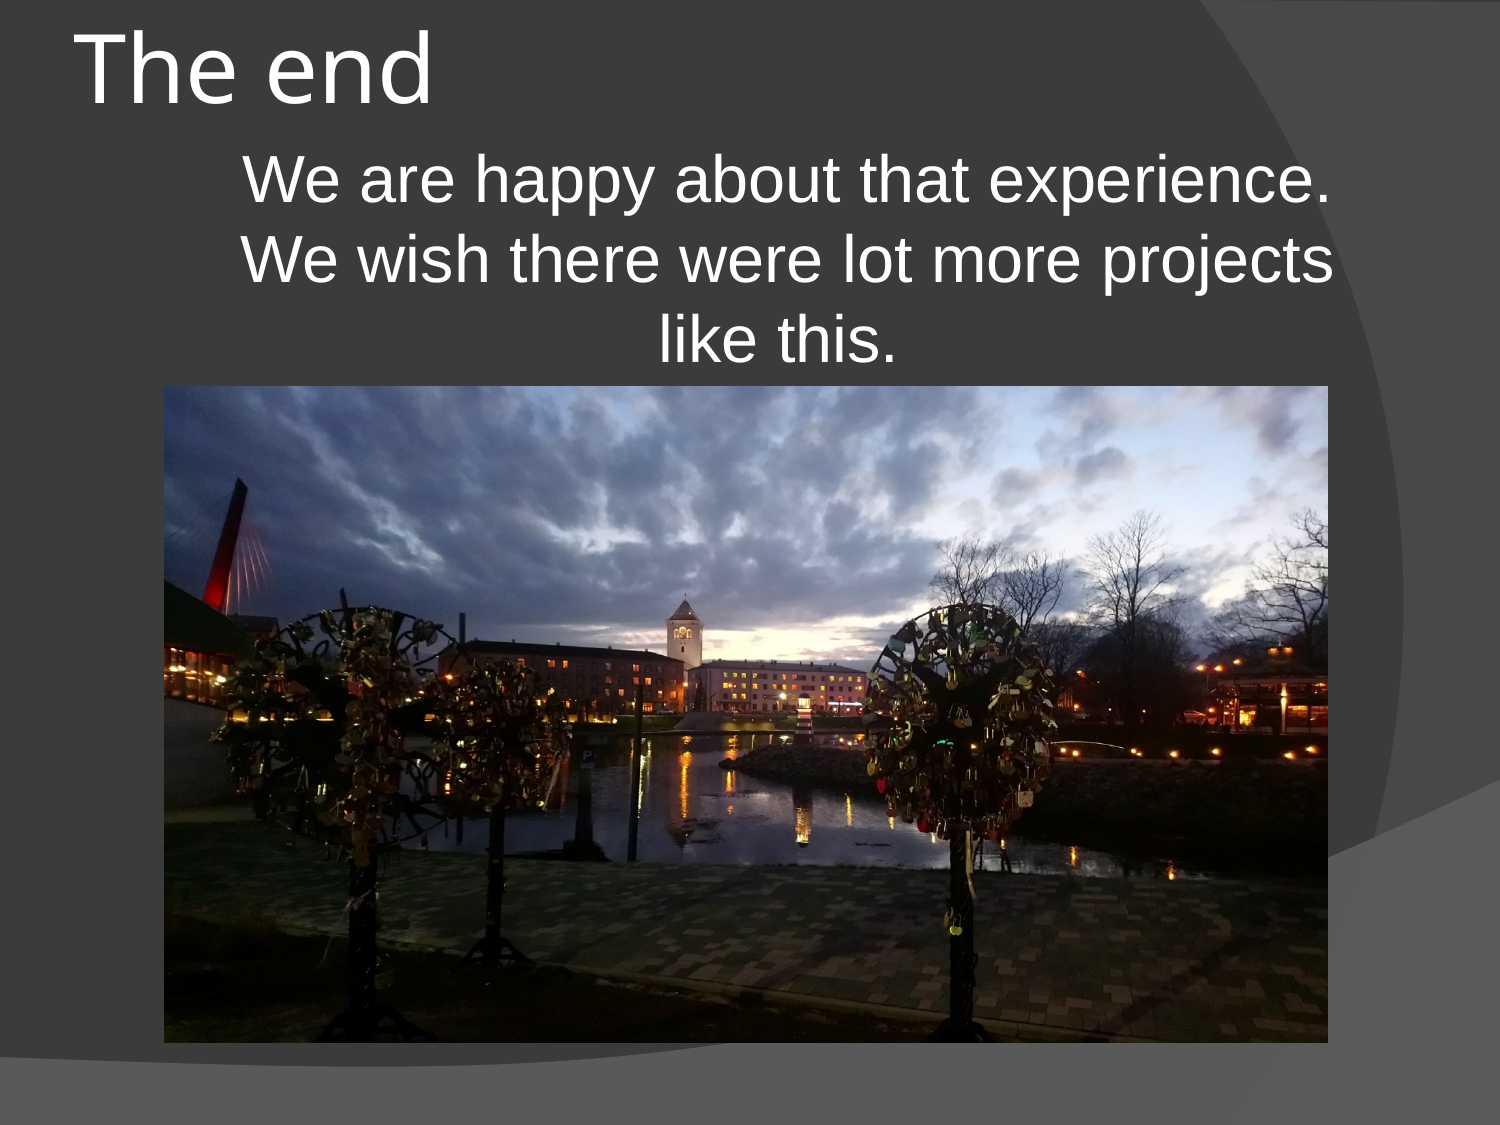

# The end
We are happy about that experience. We wish there were lot more projects like this.